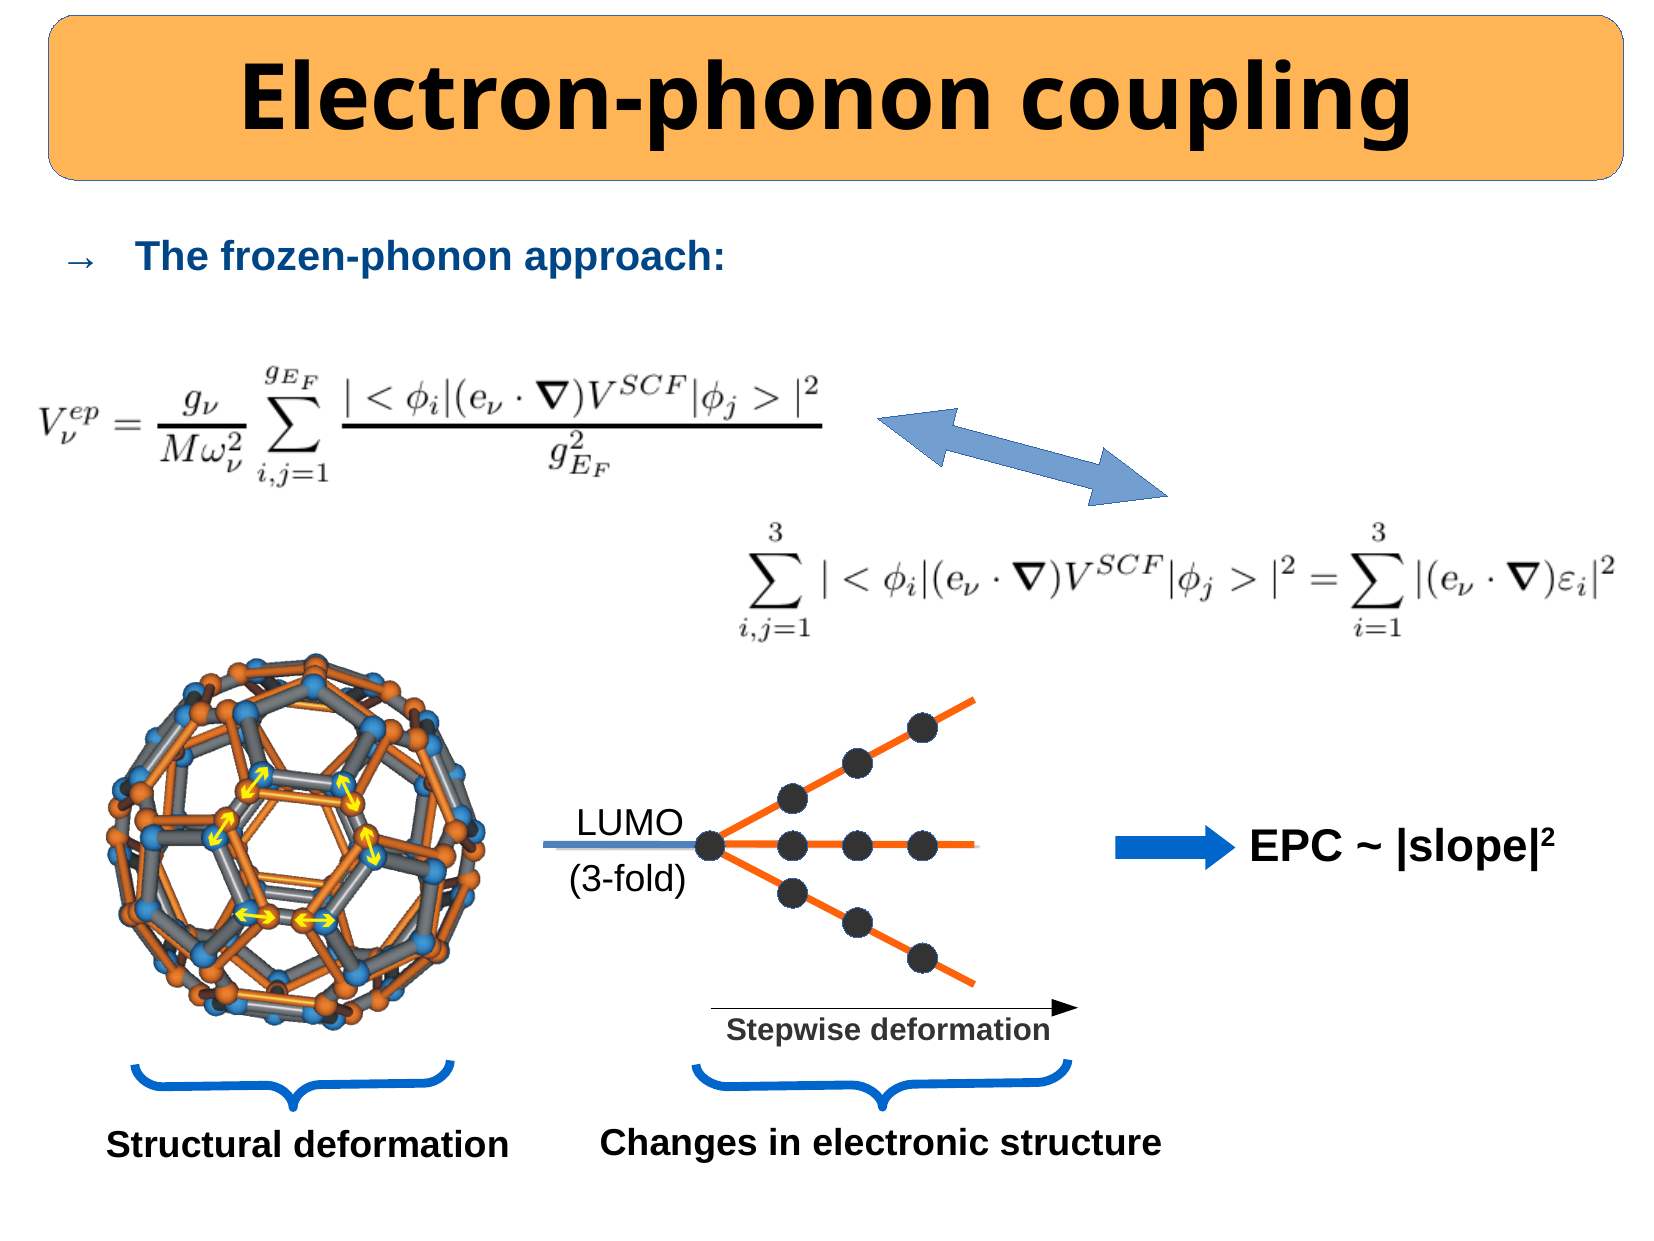

# Electron-phonon coupling
→ 	The frozen-phonon approach:
LUMO
EPC ~ |slope|2
(3-fold)
Stepwise deformation
Changes in electronic structure
Structural deformation